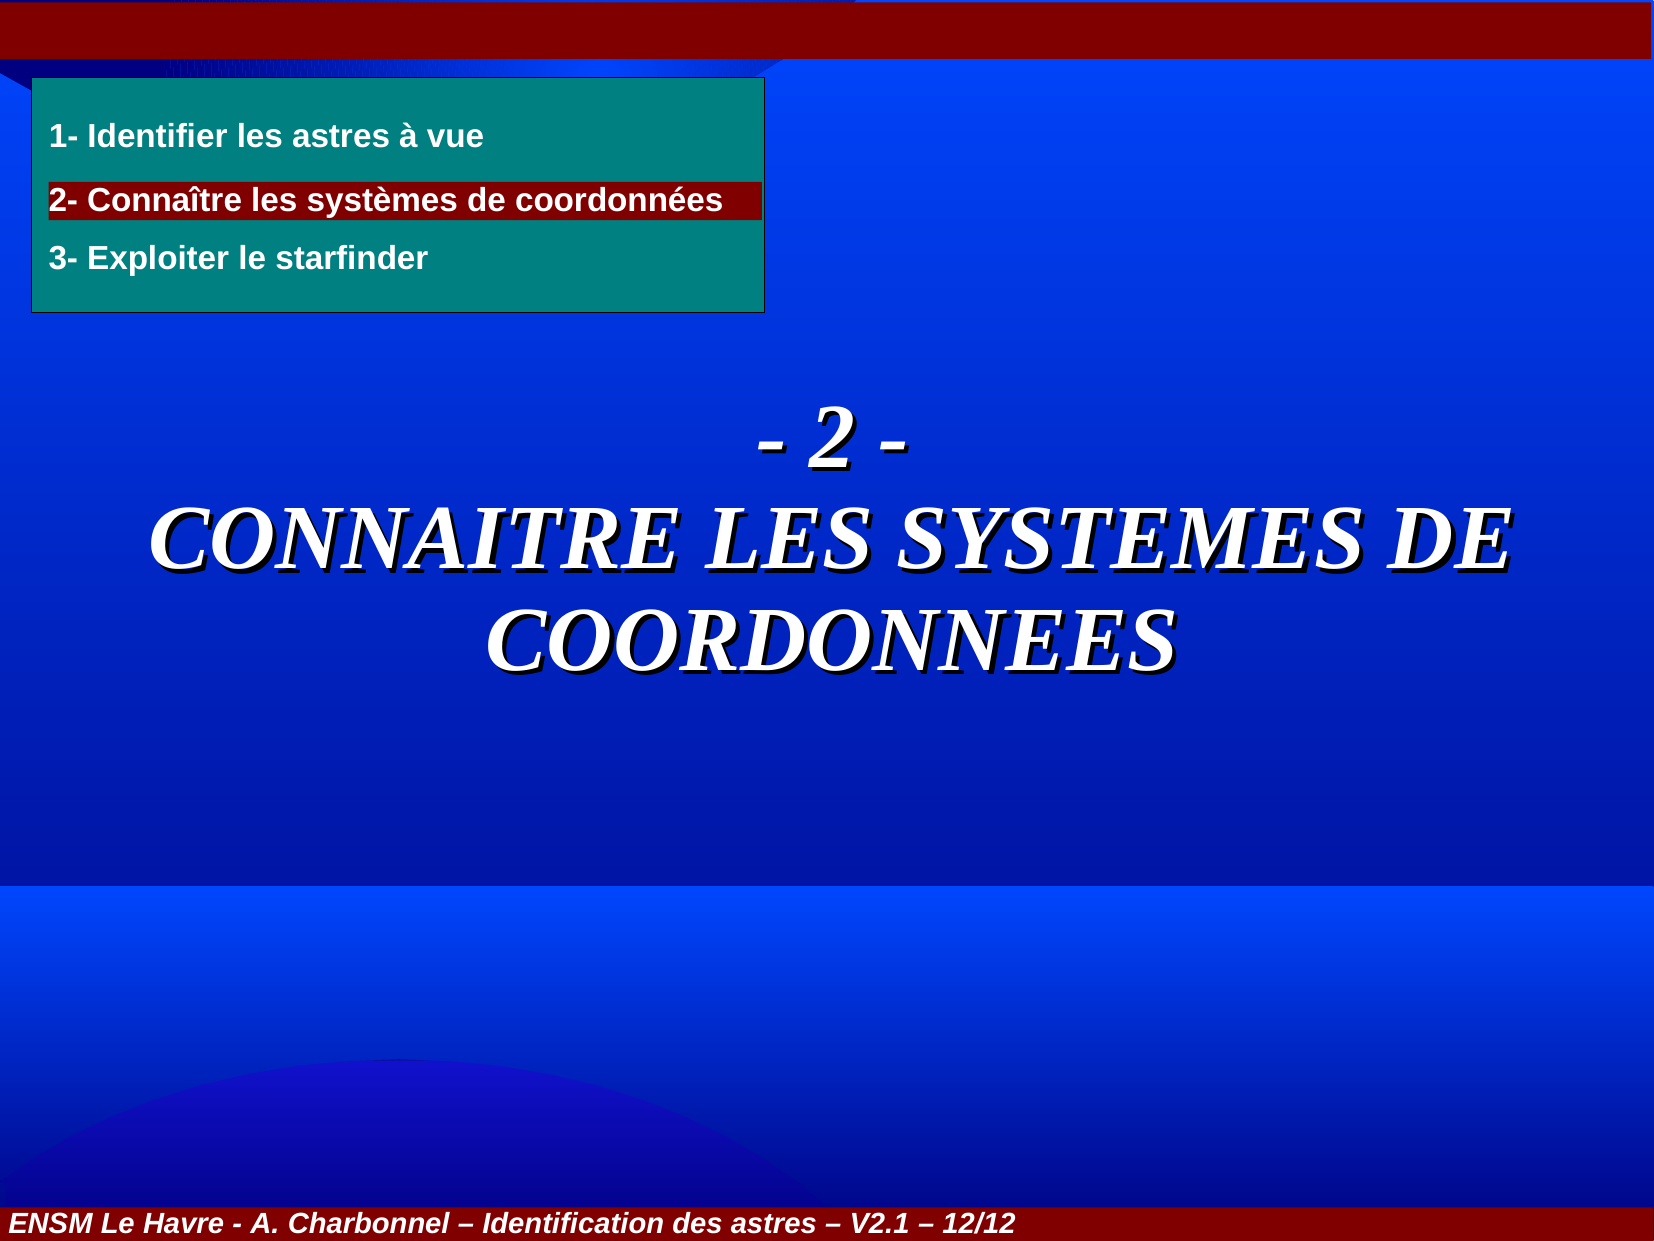

1- Identifier les astres à vue
2- Connaître les systèmes de coordonnées
3- Exploiter le starfinder
# - 2 - CONNAITRE LES SYSTEMES DE COORDONNEES
 ENSM Le Havre - A. Charbonnel – Identification des astres – V2.1 – 12/12